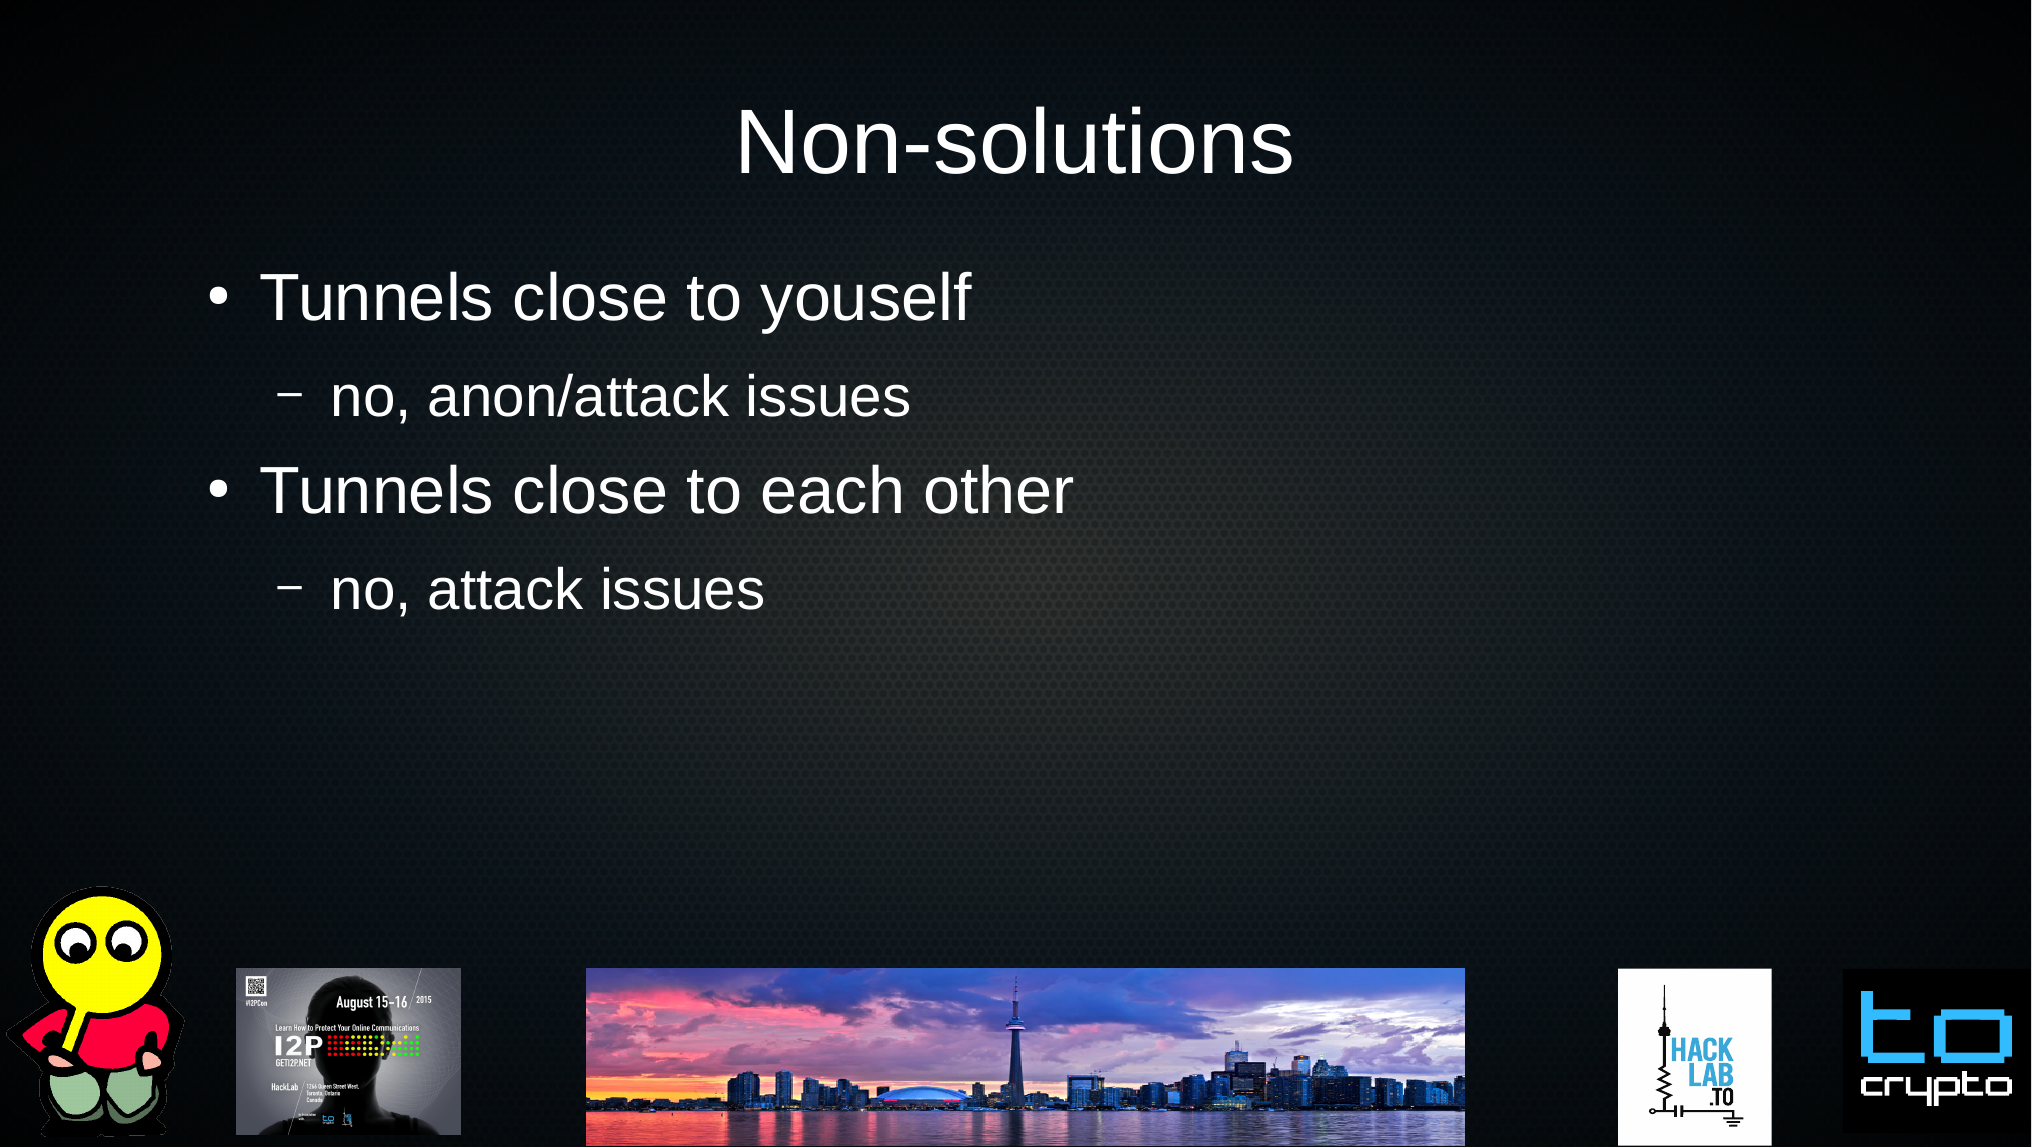

# Non-solutions
Tunnels close to youself
no, anon/attack issues
Tunnels close to each other
no, attack issues
29